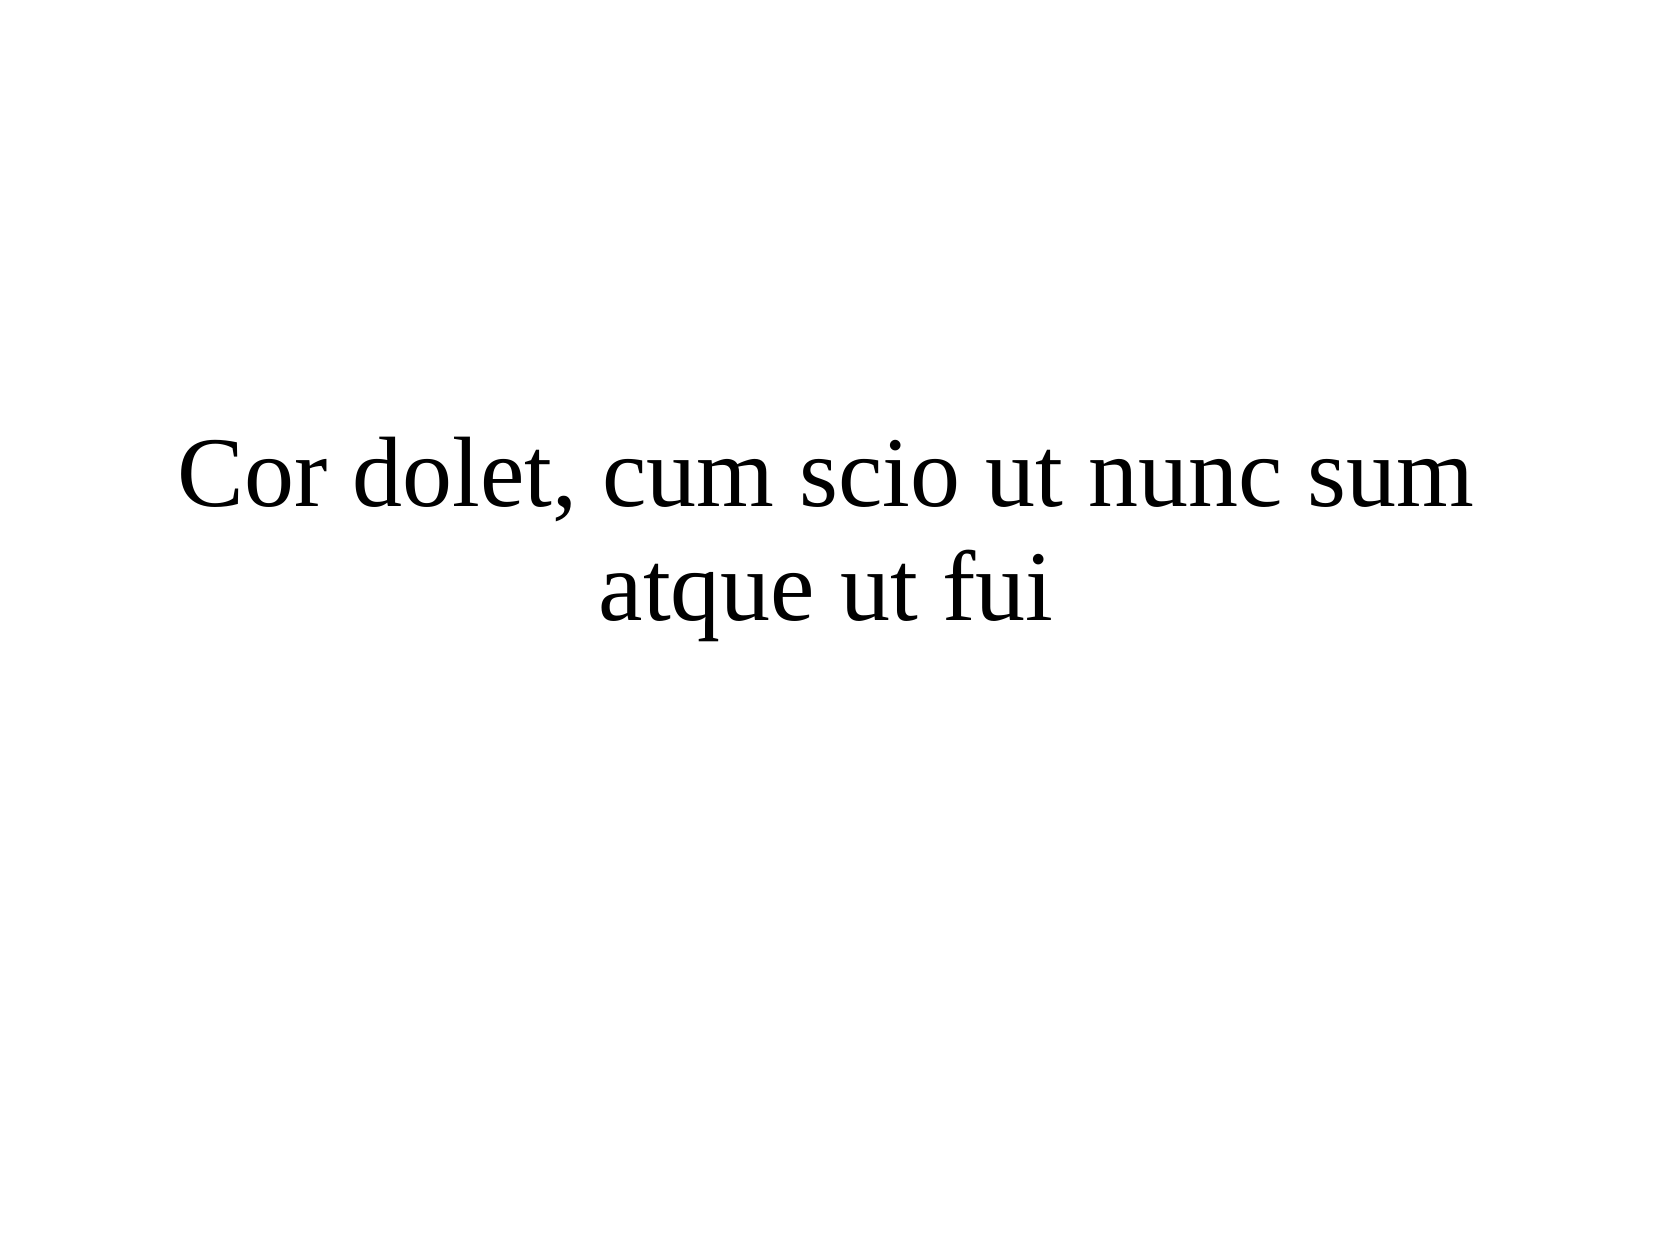

Cor dolet, cum scio ut nunc sum atque ut fui